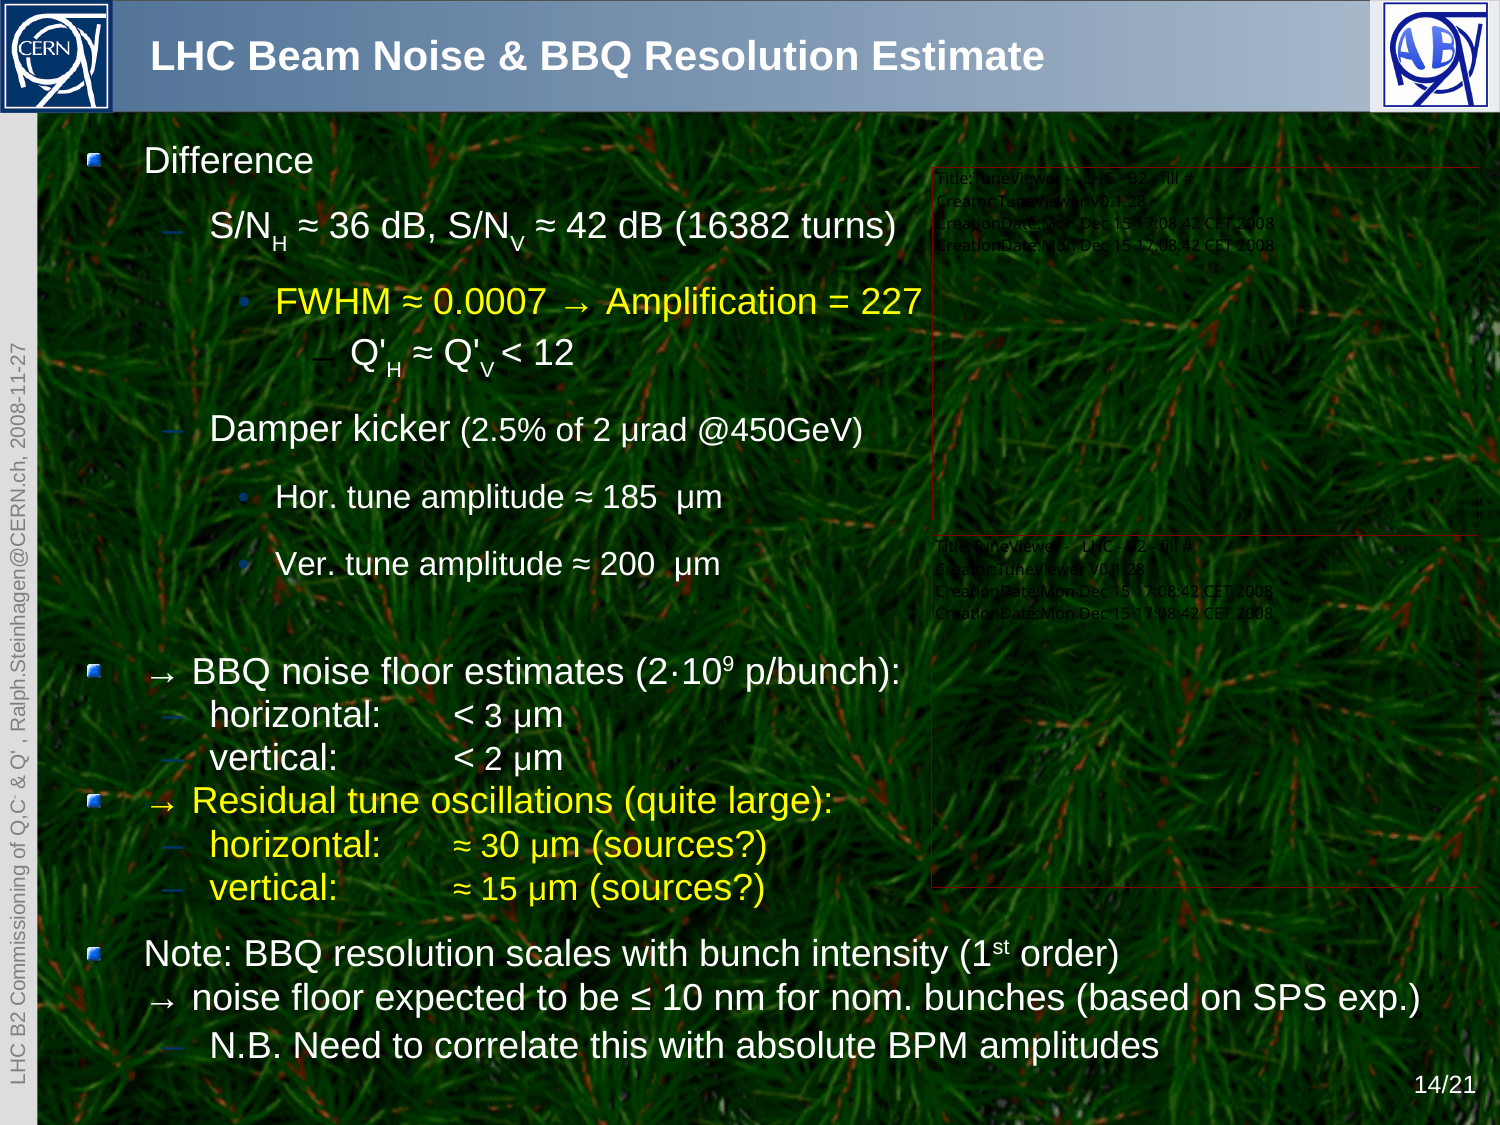

# LHC Beam Noise & BBQ Resolution Estimate
Difference
S/NH ≈ 36 dB, S/NV ≈ 42 dB (16382 turns)
FWHM ≈ 0.0007 → Amplification = 227
Q'H ≈ Q'V < 12
Damper kicker (2.5% of 2 μrad @450GeV)
Hor. tune amplitude ≈ 185 μm
Ver. tune amplitude ≈ 200 μm
→ BBQ noise floor estimates (2·109 p/bunch):
horizontal:	< 3 μm
vertical: 	< 2 μm
→ Residual tune oscillations (quite large):
horizontal:	≈ 30 μm (sources?)
vertical:	≈ 15 μm (sources?)
Note: BBQ resolution scales with bunch intensity (1st order)			→ noise floor expected to be ≤ 10 nm for nom. bunches (based on SPS exp.)
N.B. Need to correlate this with absolute BPM amplitudes